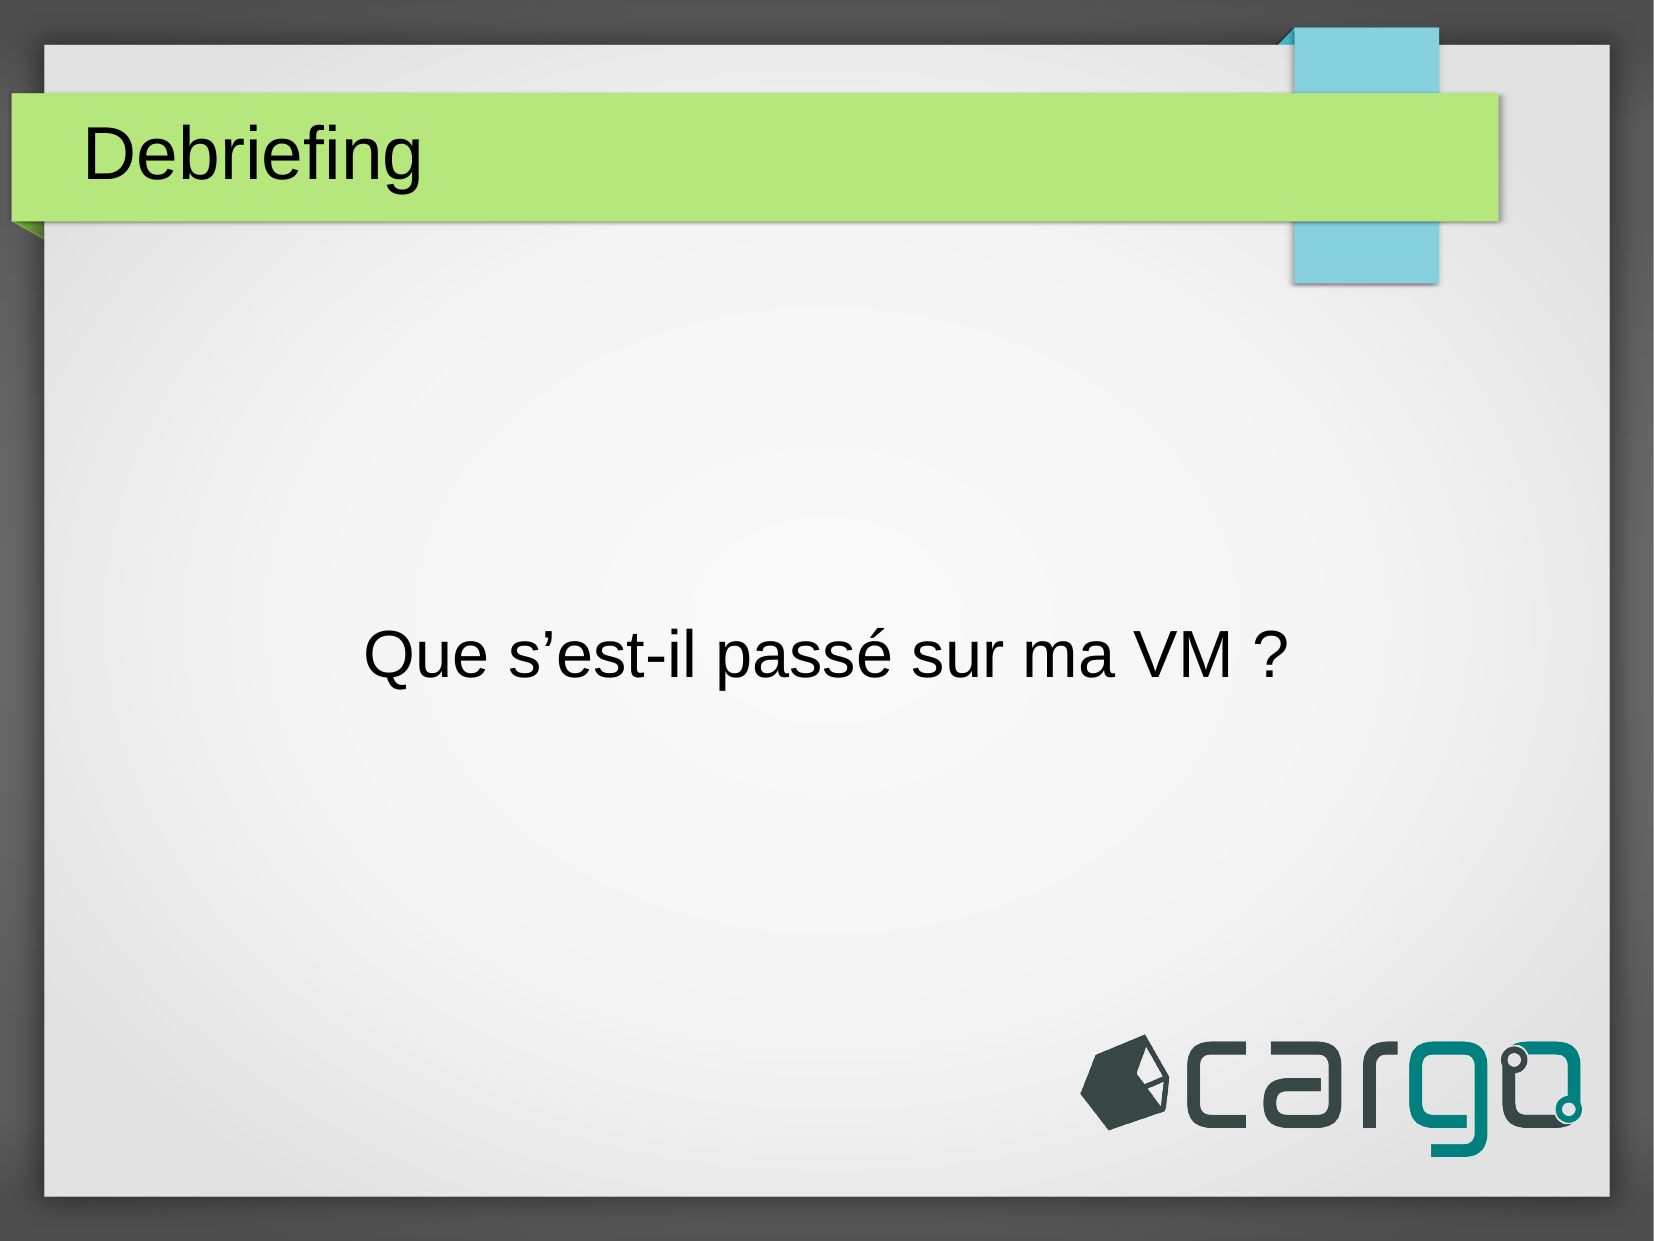

# Debriefing
Que s’est-il passé sur ma VM ?